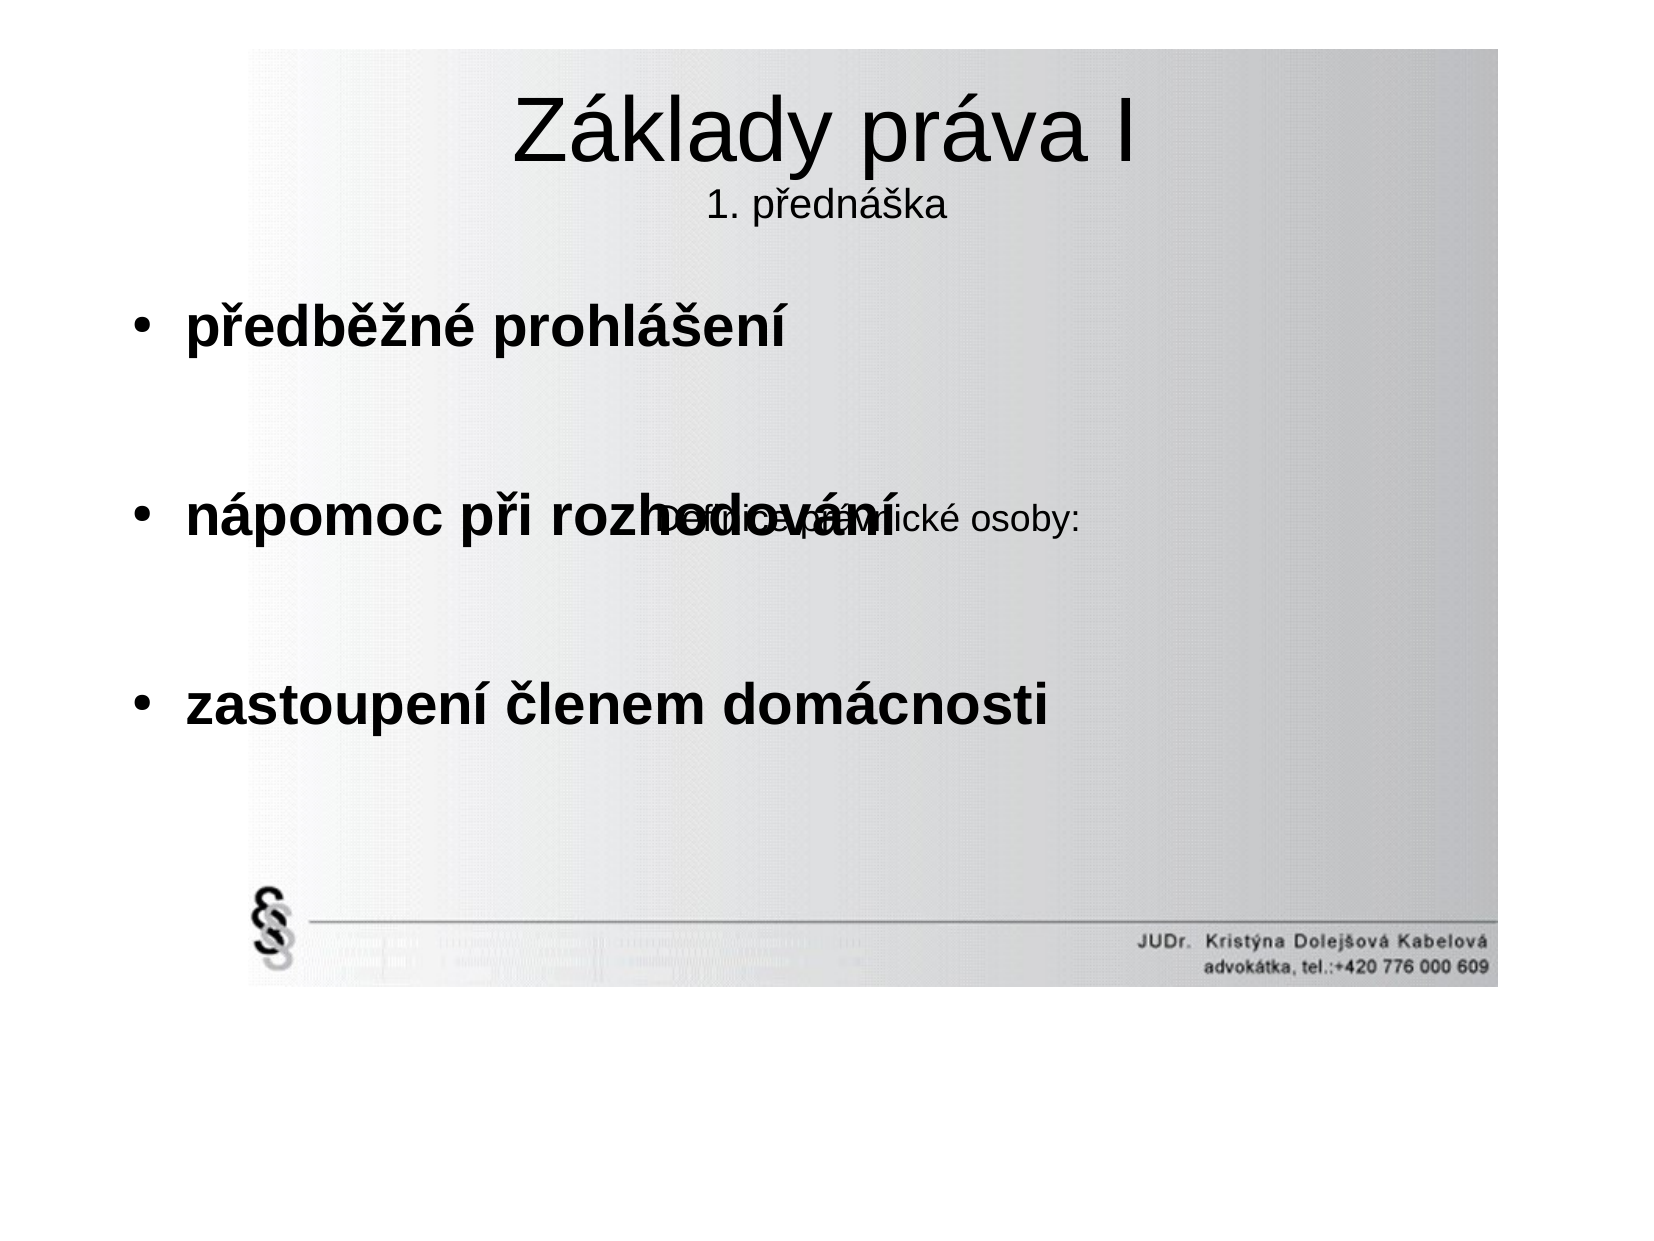

# Základy práva I 1. přednáška
předběžné prohlášení
nápomoc při rozhodování
zastoupení členem domácnosti